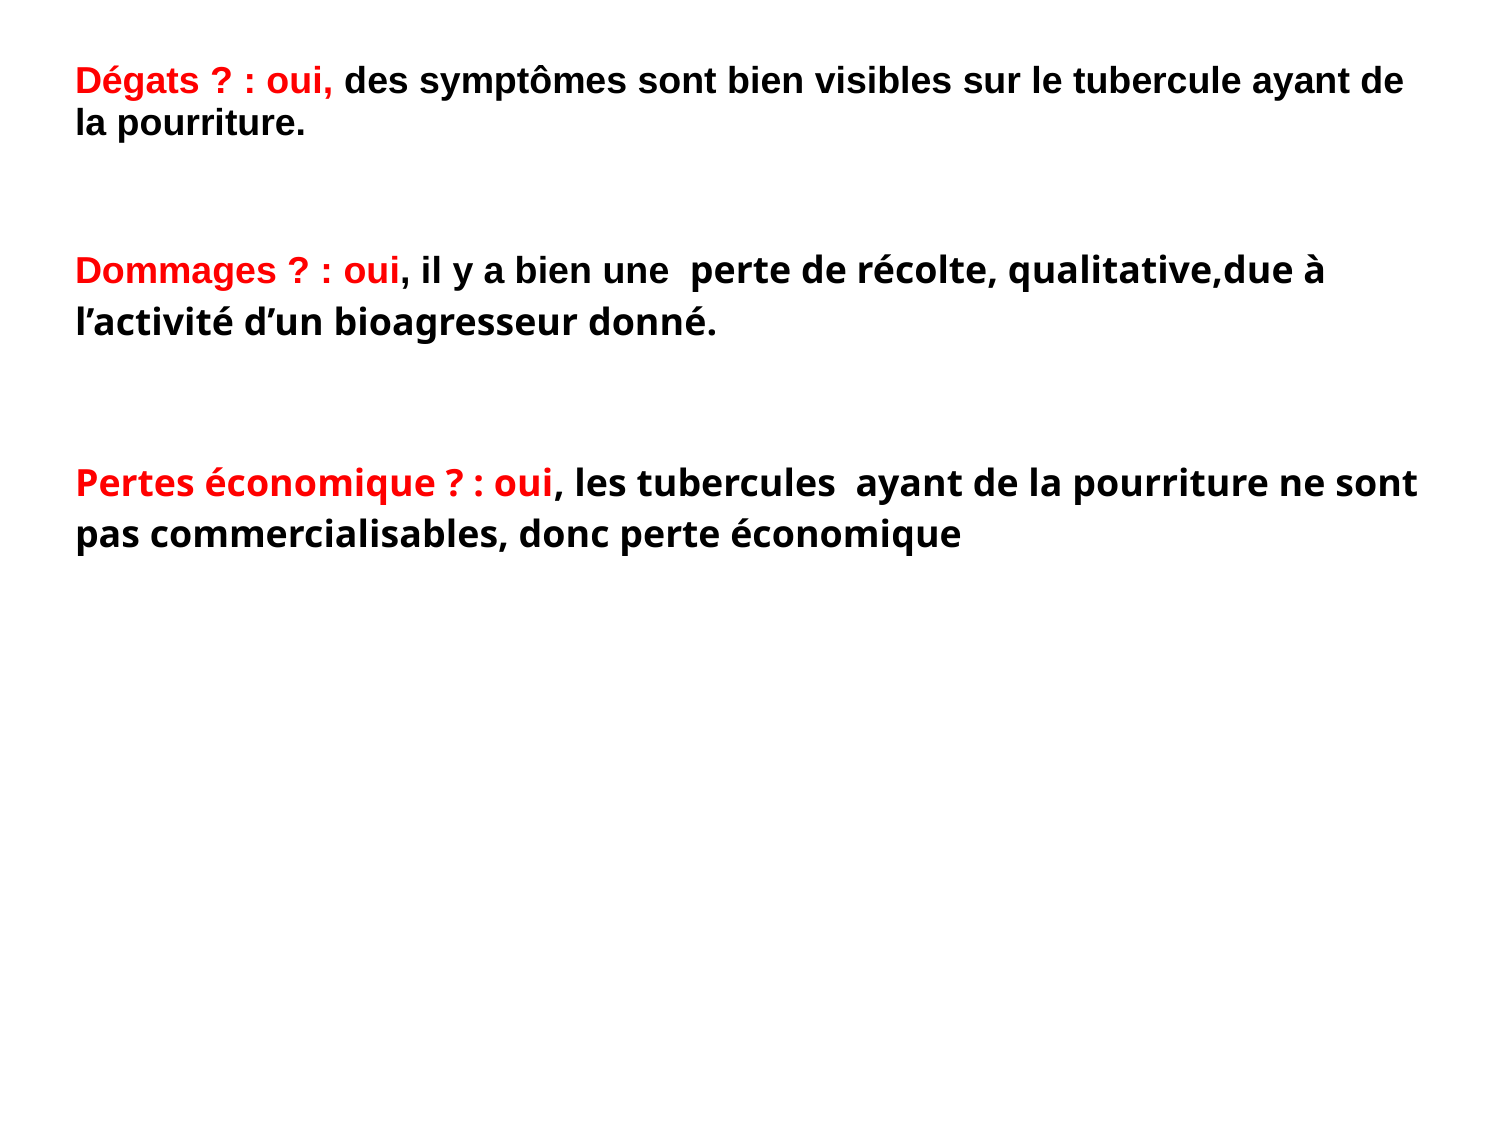

# Dégats ? : oui, des symptômes sont bien visibles sur le tubercule ayant de la pourriture.
Dommages ? : oui, il y a bien une perte de récolte, qualitative,due à l’activité d’un bioagresseur donné.
Pertes économique ? : oui, les tubercules ayant de la pourriture ne sont pas commercialisables, donc perte économique